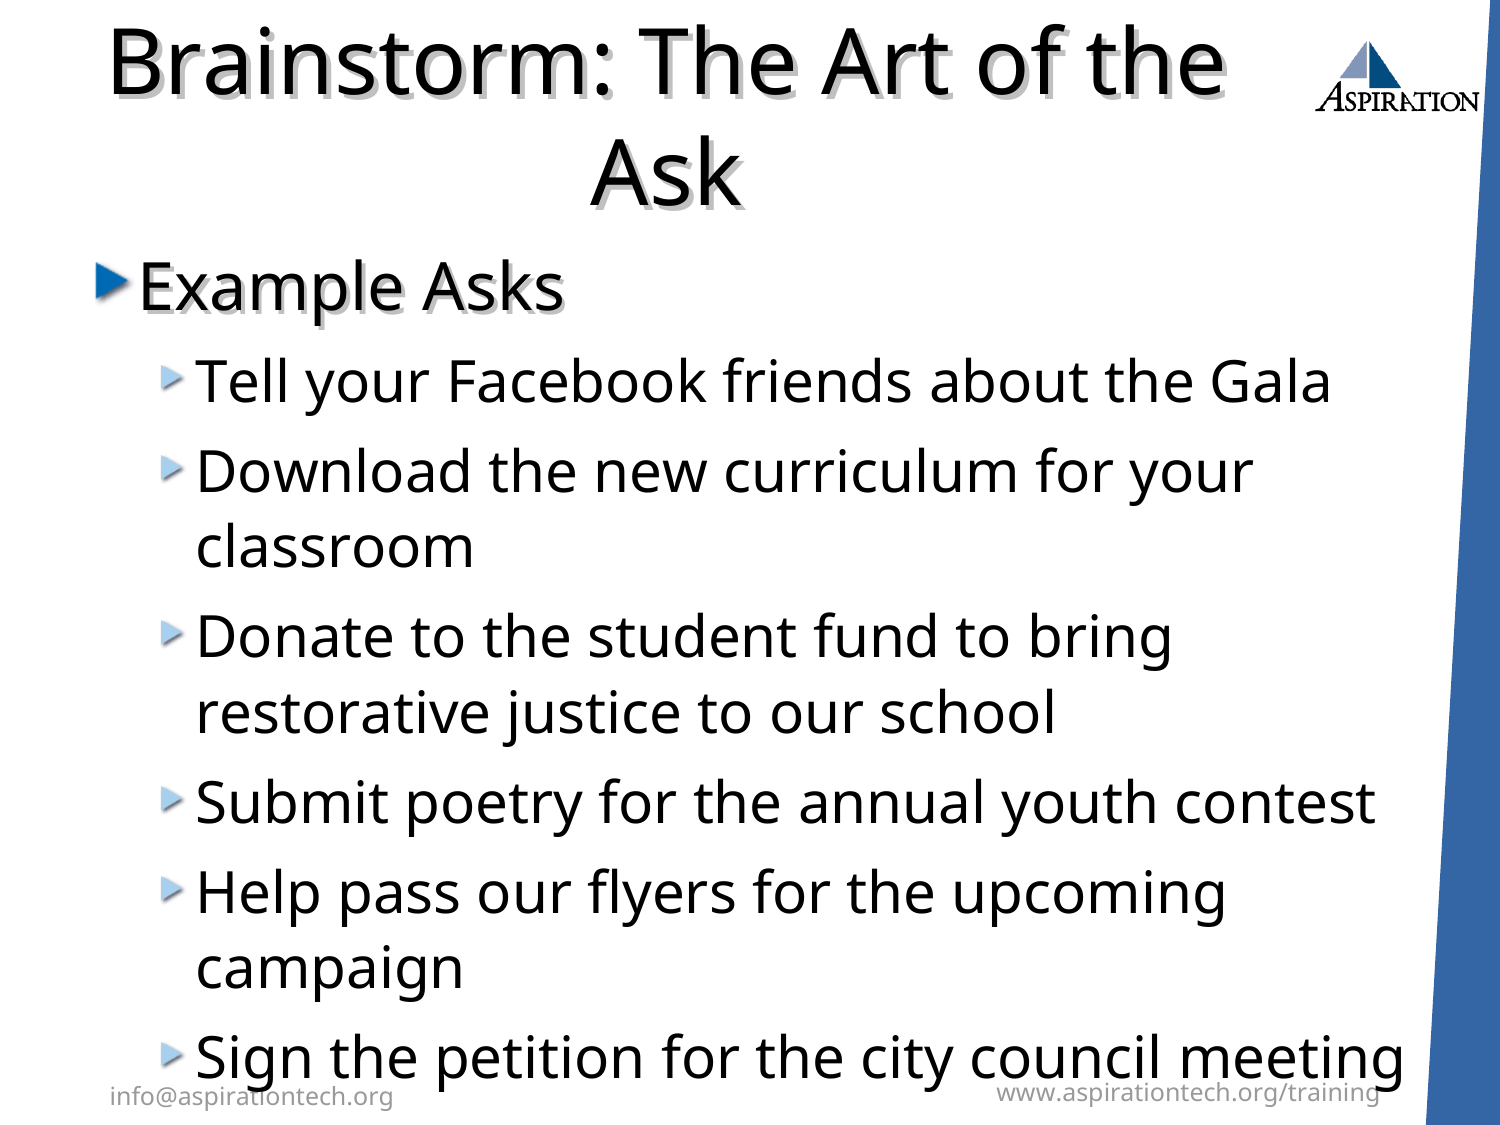

# Brainstorm: The Art of the Ask
Example Asks
Tell your Facebook friends about the Gala
Download the new curriculum for your classroom
Donate to the student fund to bring restorative justice to our school
Submit poetry for the annual youth contest
Help pass our flyers for the upcoming campaign
Sign the petition for the city council meeting